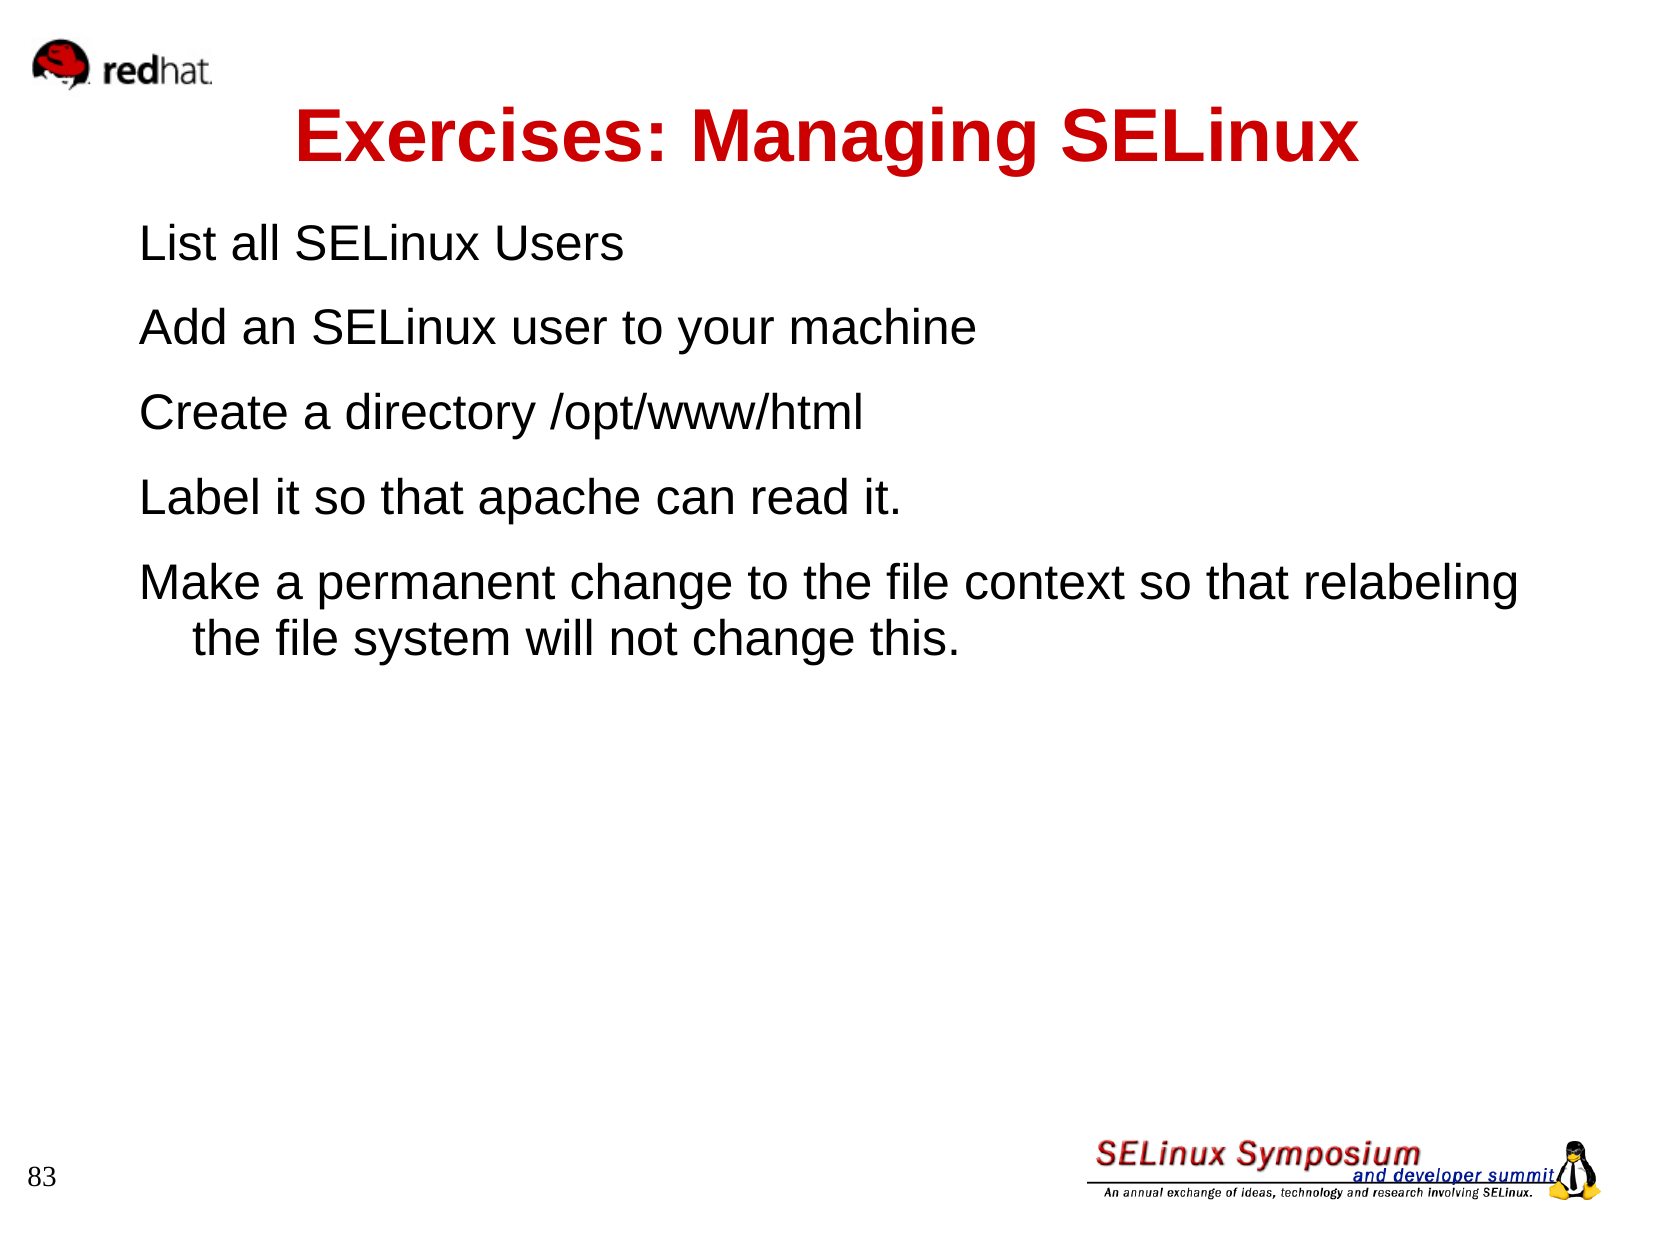

# Exercises: Managing SELinux
List all SELinux Users
Add an SELinux user to your machine
Create a directory /opt/www/html
Label it so that apache can read it.
Make a permanent change to the file context so that relabeling the file system will not change this.